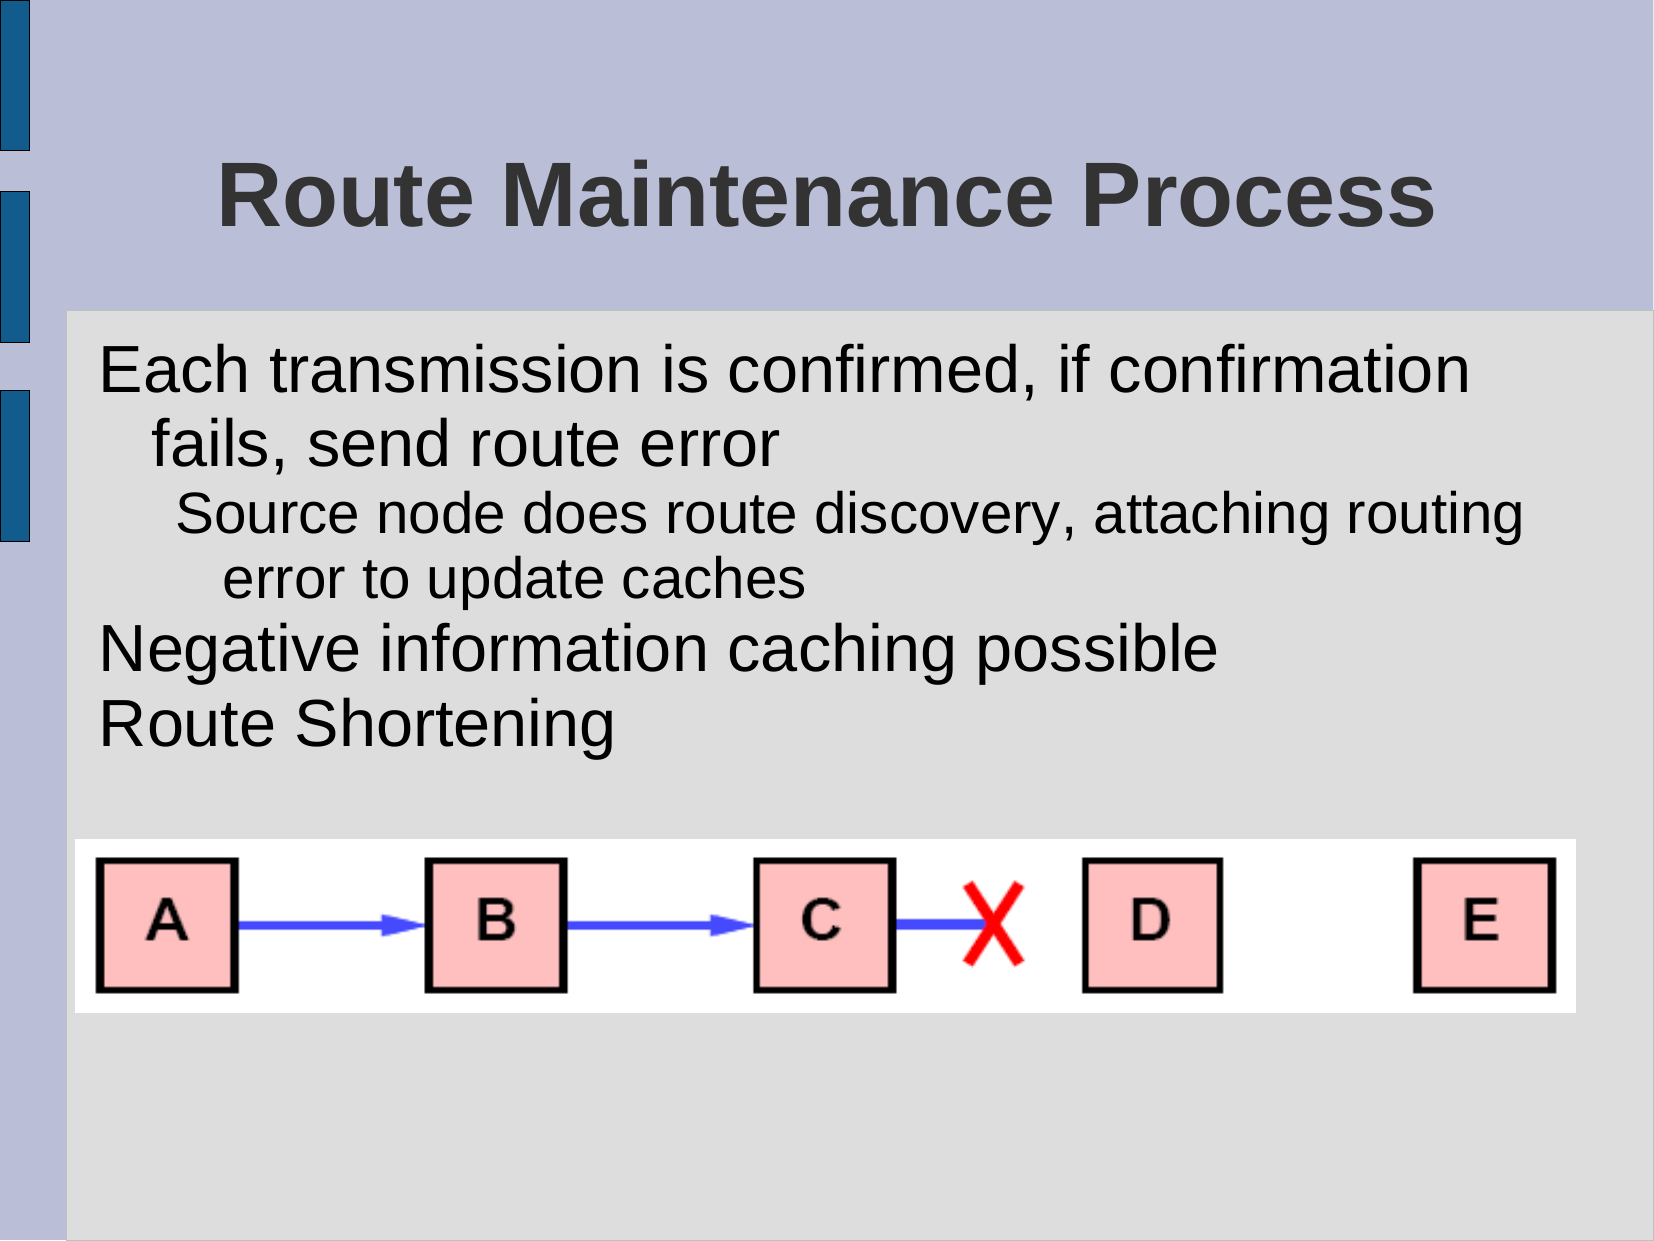

# Route Maintenance Process
Each transmission is confirmed, if confirmation fails, send route error
Source node does route discovery, attaching routing error to update caches
Negative information caching possible
Route Shortening